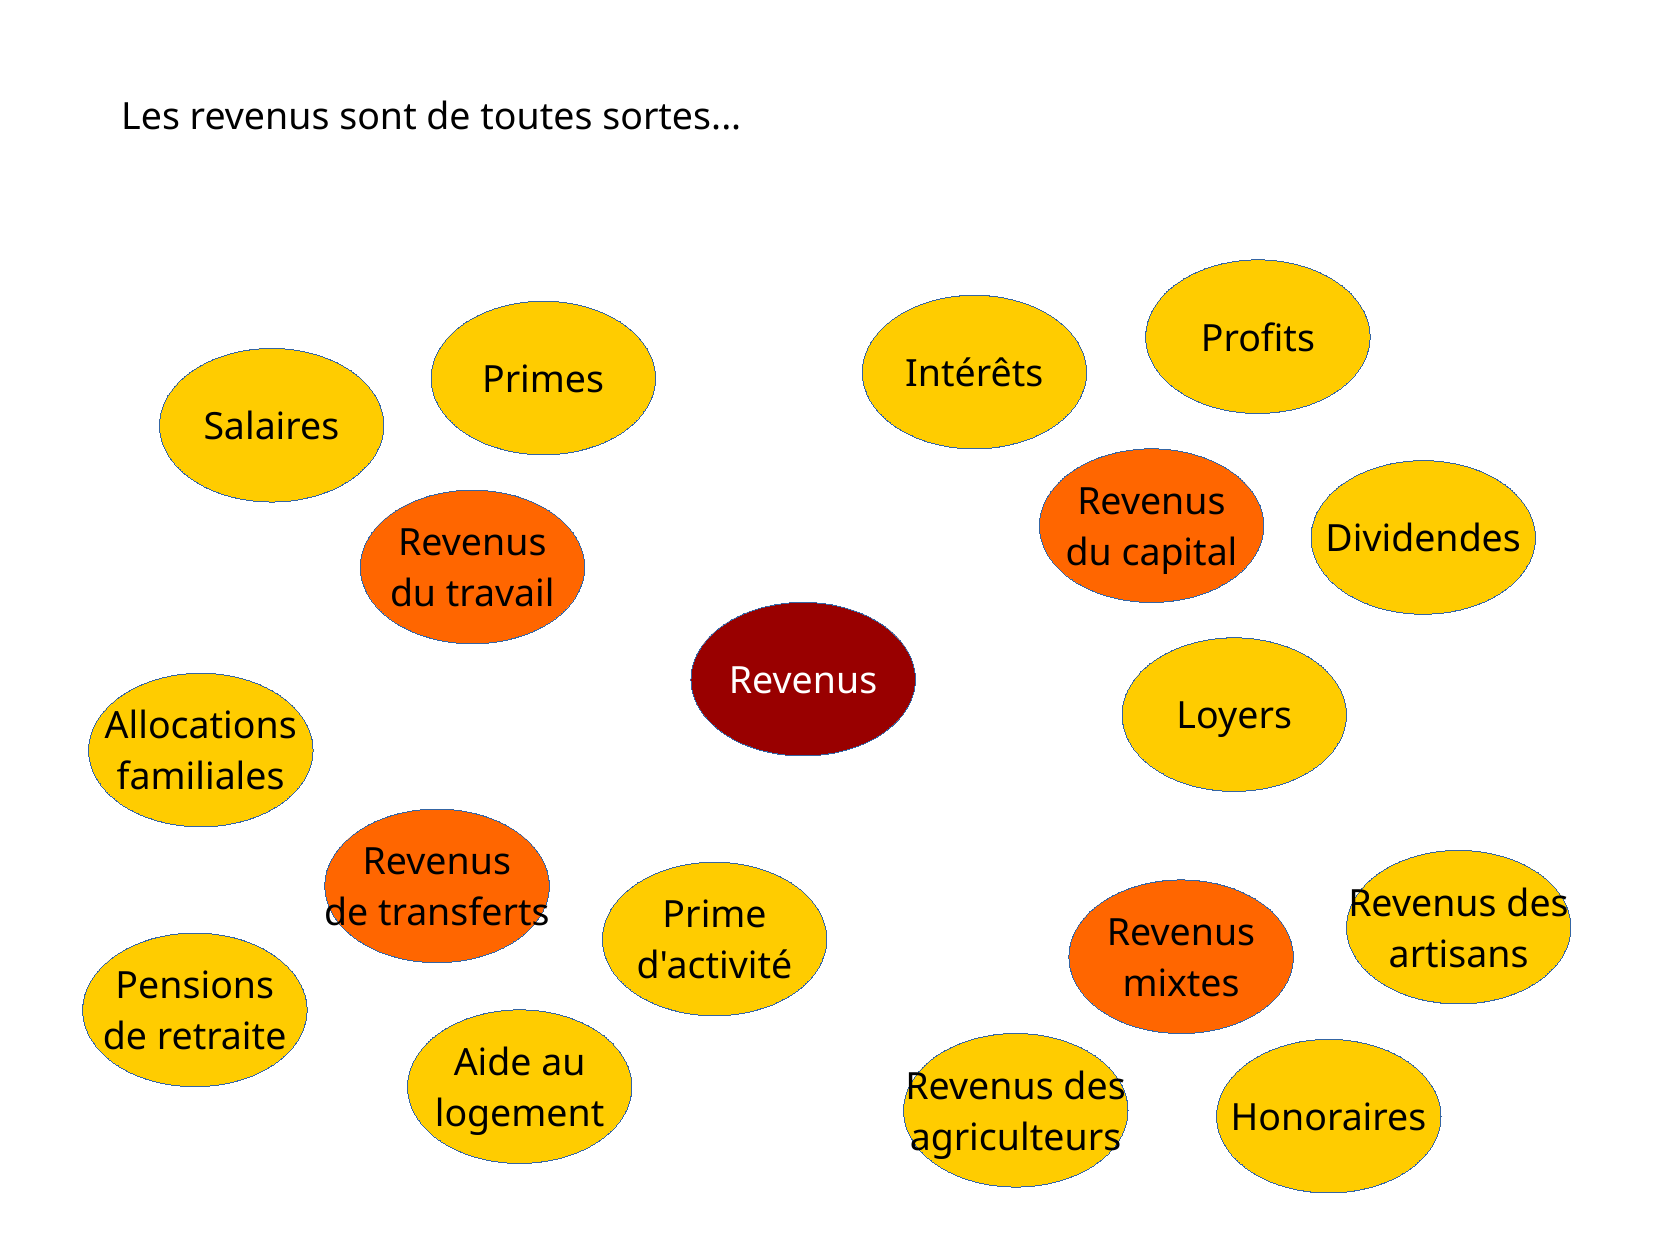

Les revenus sont de toutes sortes...
Profits
Intérêts
Primes
Salaires
Revenus
du capital
Dividendes
Revenus
du travail
Revenus
Loyers
Allocations
familiales
Revenus
de transferts
Revenus des
artisans
Prime
d'activité
Revenus
mixtes
Pensions
de retraite
Aide au
logement
Revenus des
agriculteurs
Honoraires